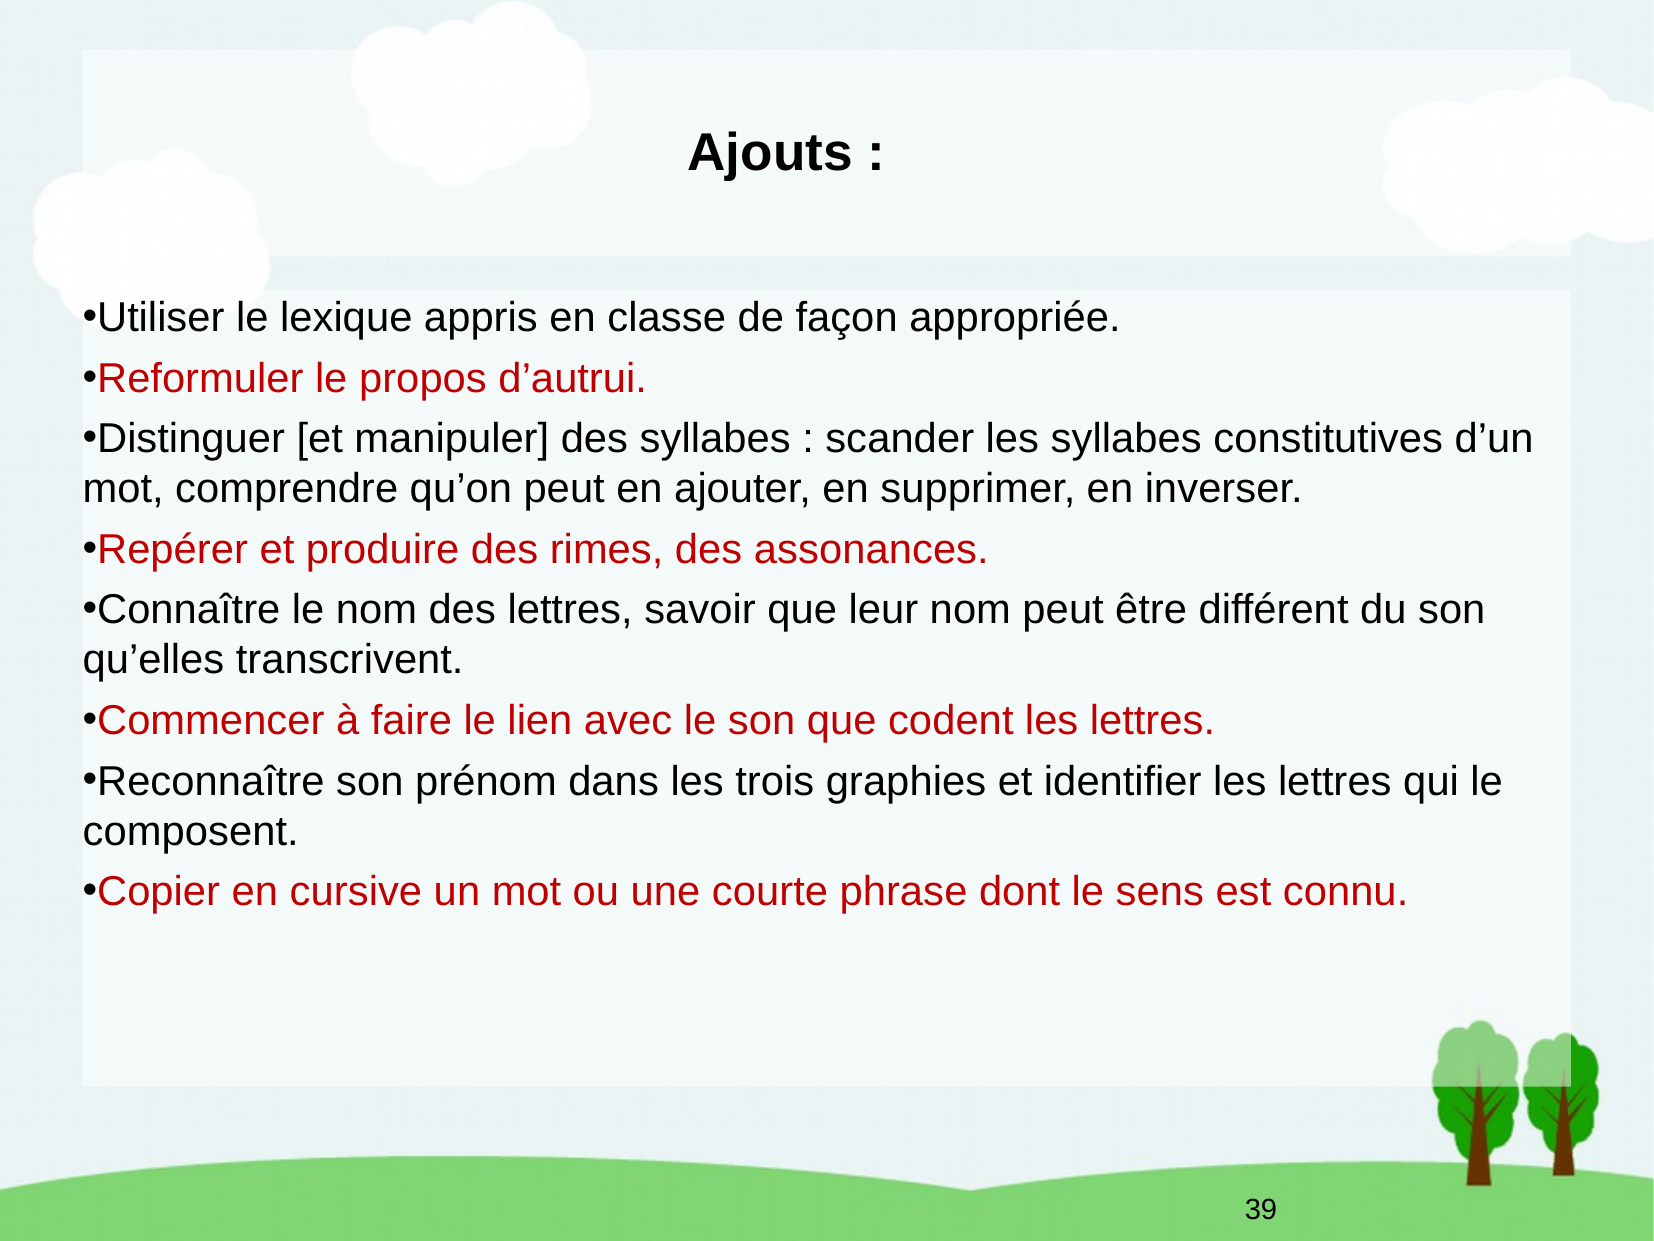

# Ajouts :
Utiliser le lexique appris en classe de façon appropriée.
Reformuler le propos d’autrui.
Distinguer [et manipuler] des syllabes : scander les syllabes constitutives d’un mot, comprendre qu’on peut en ajouter, en supprimer, en inverser.
Repérer et produire des rimes, des assonances.
Connaître le nom des lettres, savoir que leur nom peut être différent du son qu’elles transcrivent.
Commencer à faire le lien avec le son que codent les lettres.
Reconnaître son prénom dans les trois graphies et identifier les lettres qui le composent.
Copier en cursive un mot ou une courte phrase dont le sens est connu.